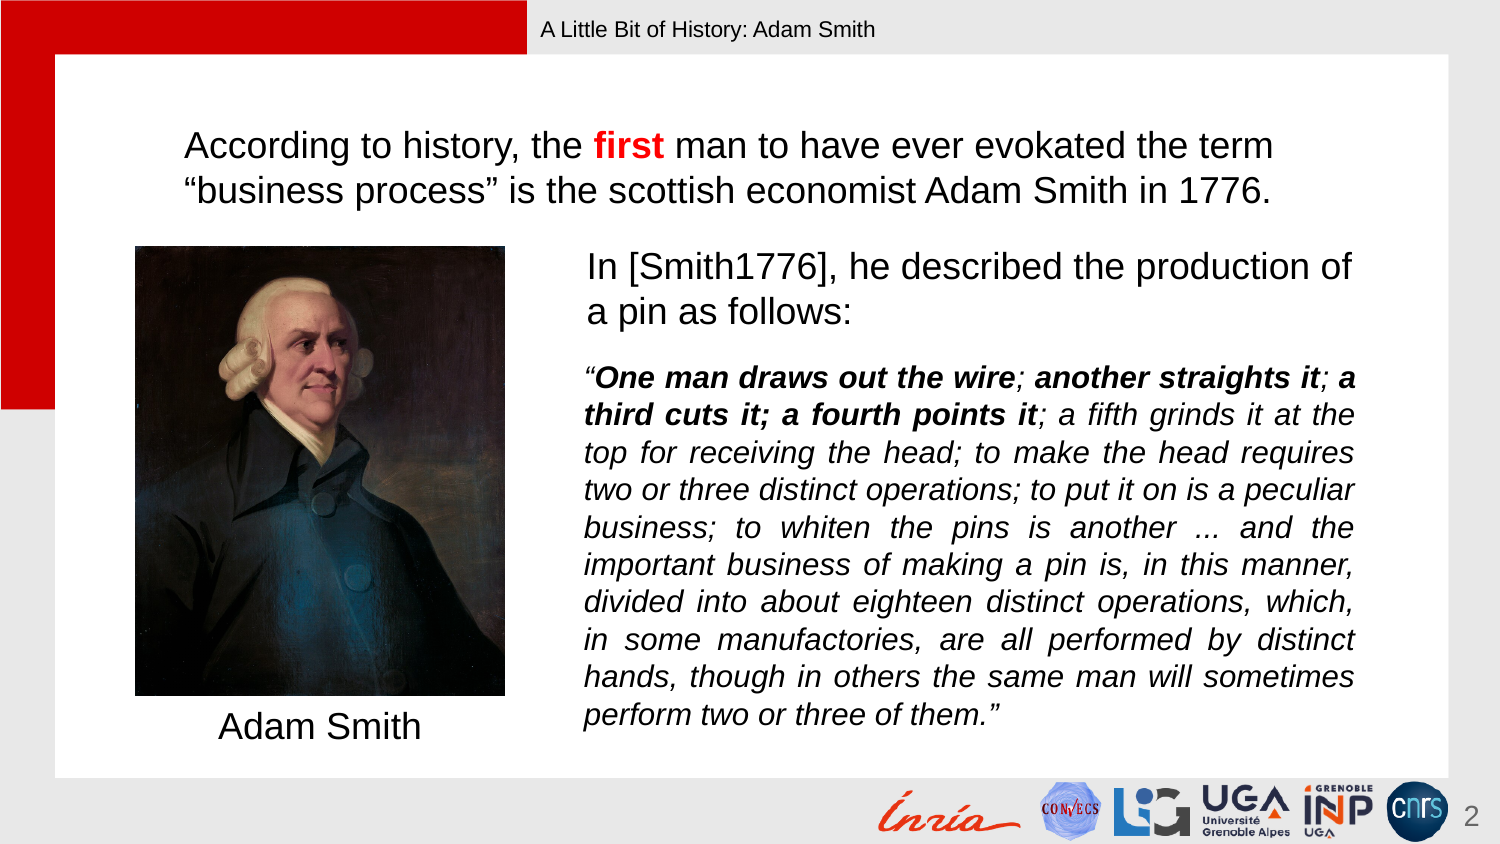

# A Little Bit of History: Adam Smith
According to history, the first man to have ever evokated the term “business process” is the scottish economist Adam Smith in 1776.
In [Smith1776], he described the production of a pin as follows:
“One man draws out the wire; another straights it; a third cuts it; a fourth points it; a fifth grinds it at the top for receiving the head; to make the head requires two or three distinct operations; to put it on is a peculiar business; to whiten the pins is another ... and the important business of making a pin is, in this manner, divided into about eighteen distinct operations, which, in some manufactories, are all performed by distinct hands, though in others the same man will sometimes perform two or three of them.”
Adam Smith
2